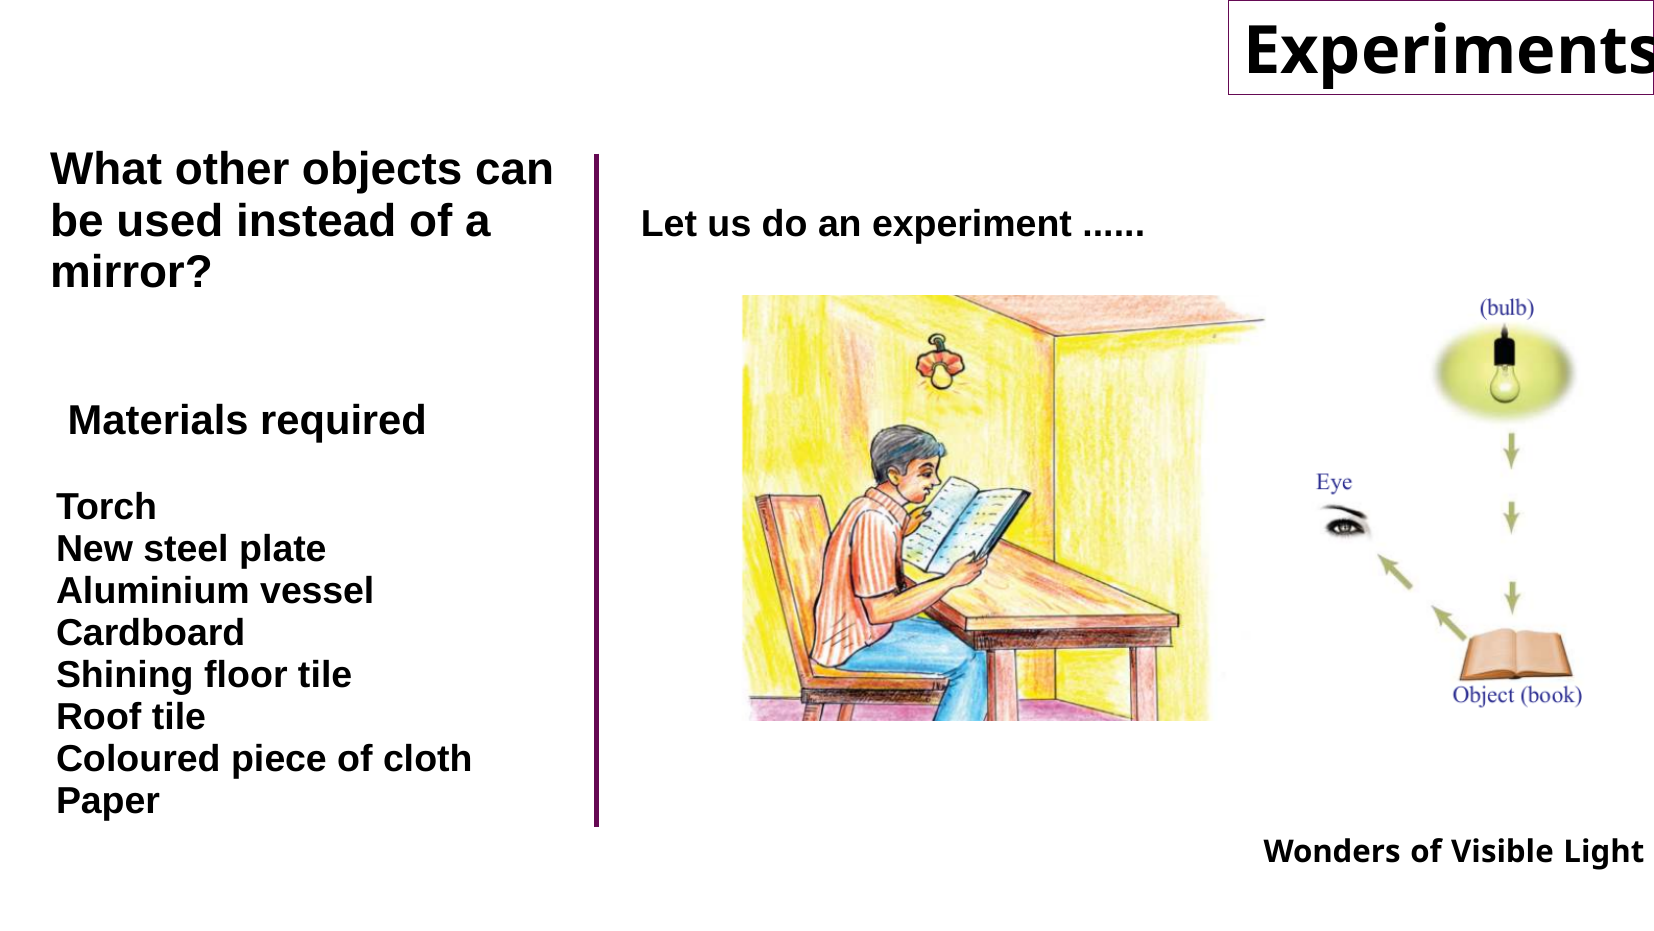

Experiments
What other objects can be used instead of a mirror?
Let us do an experiment ......
 Materials required
Torch
New steel plate
Aluminium vessel
Cardboard
Shining floor tile
Roof tile
Coloured piece of cloth
Paper
Wonders of Visible Light